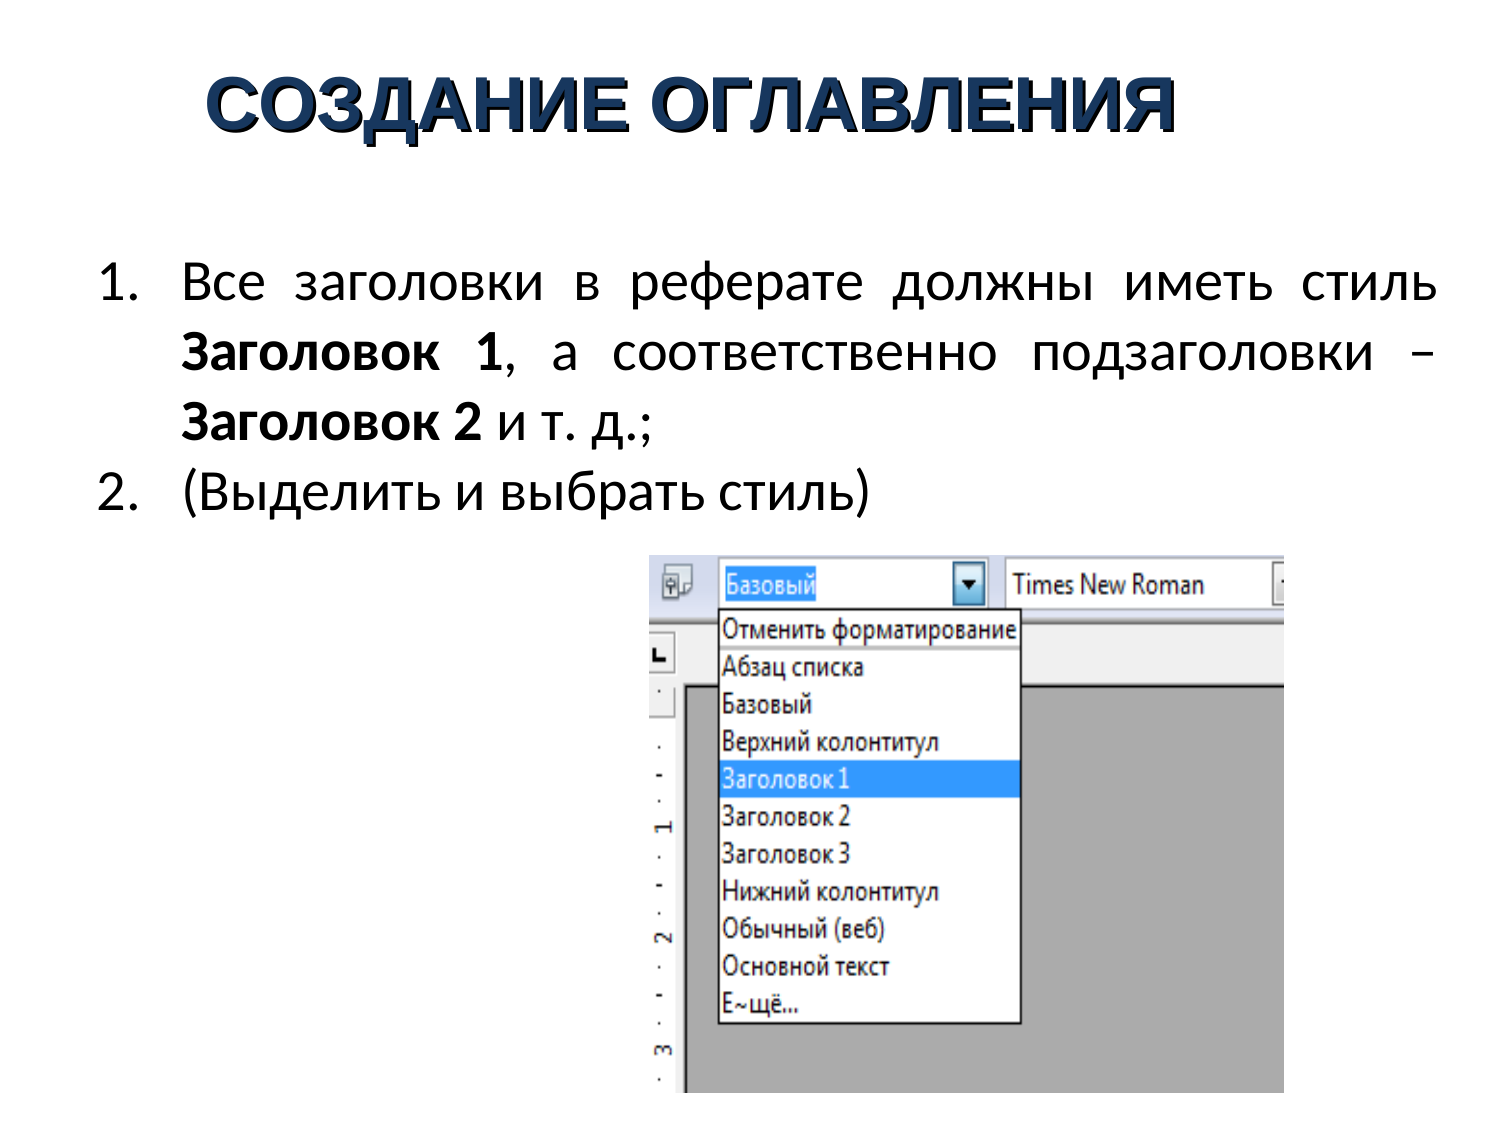

СОЗДАНИЕ ОГЛАВЛЕНИЯ
Все заголовки в реферате должны иметь стиль Заголовок 1, а соответственно подзаголовки – Заголовок 2 и т. д.;
(Выделить и выбрать стиль)